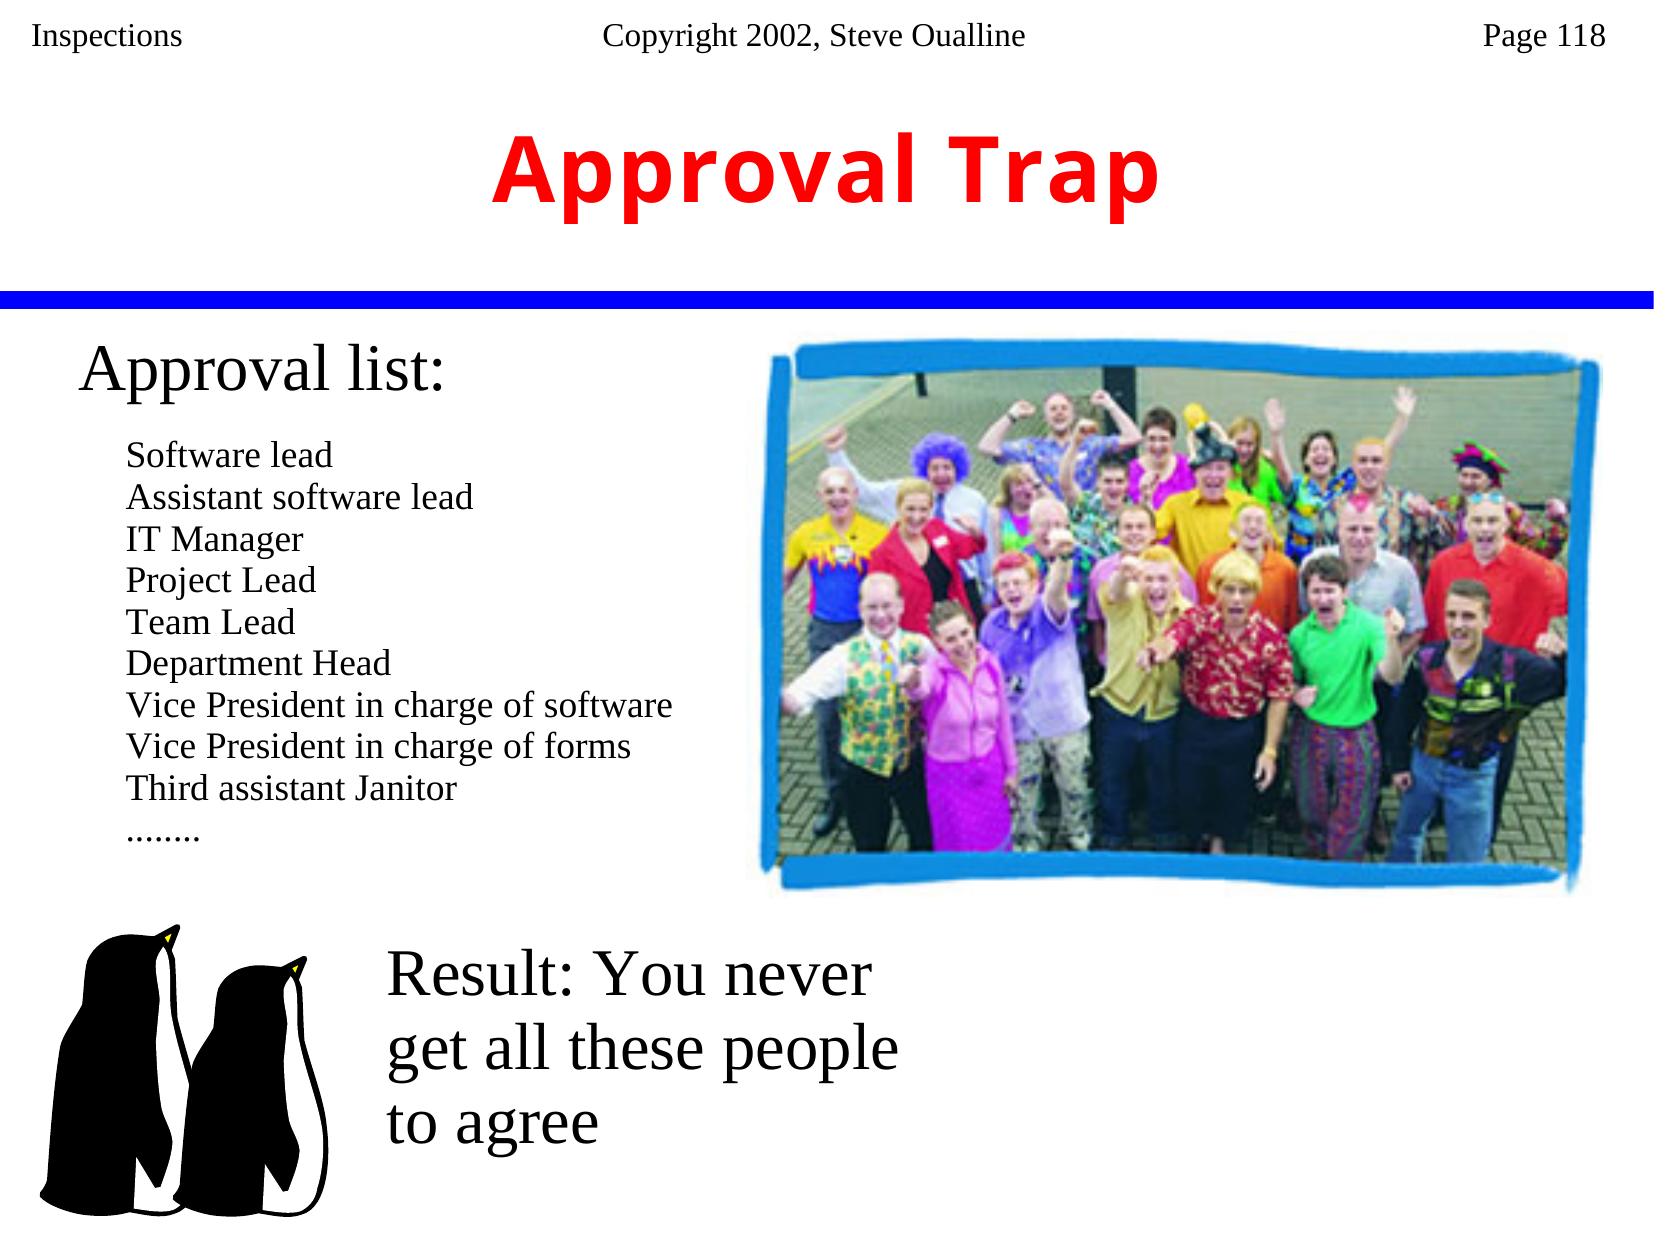

# Approval Trap
Approval list:
Software lead
Assistant software lead
IT Manager
Project Lead
Team Lead
Department Head
Vice President in charge of software
Vice President in charge of forms
Third assistant Janitor
........
Result: You never
get all these people
to agree